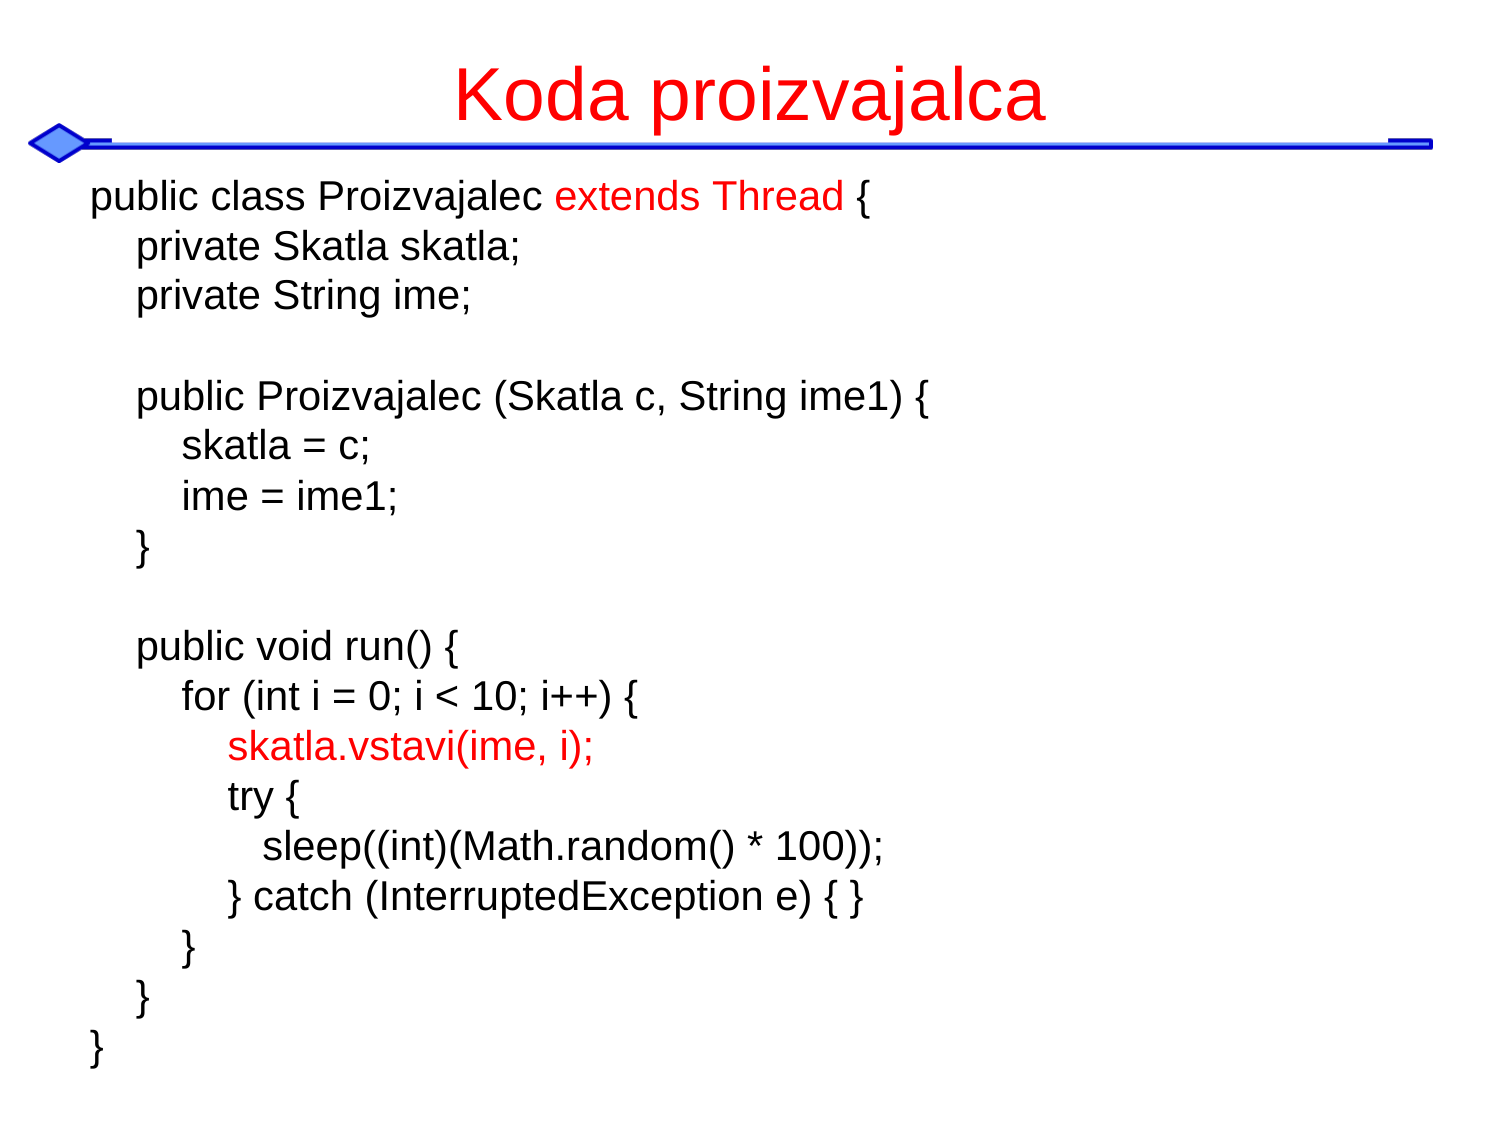

# Koda proizvajalca
public class Proizvajalec extends Thread {
 private Skatla skatla;
 private String ime;
 public Proizvajalec (Skatla c, String ime1) {
 skatla = c;
 ime = ime1;
 }
 public void run() {
 for (int i = 0; i < 10; i++) {
 skatla.vstavi(ime, i);
 try {
 sleep((int)(Math.random() * 100));
 } catch (InterruptedException e) { }
 }
 }
}